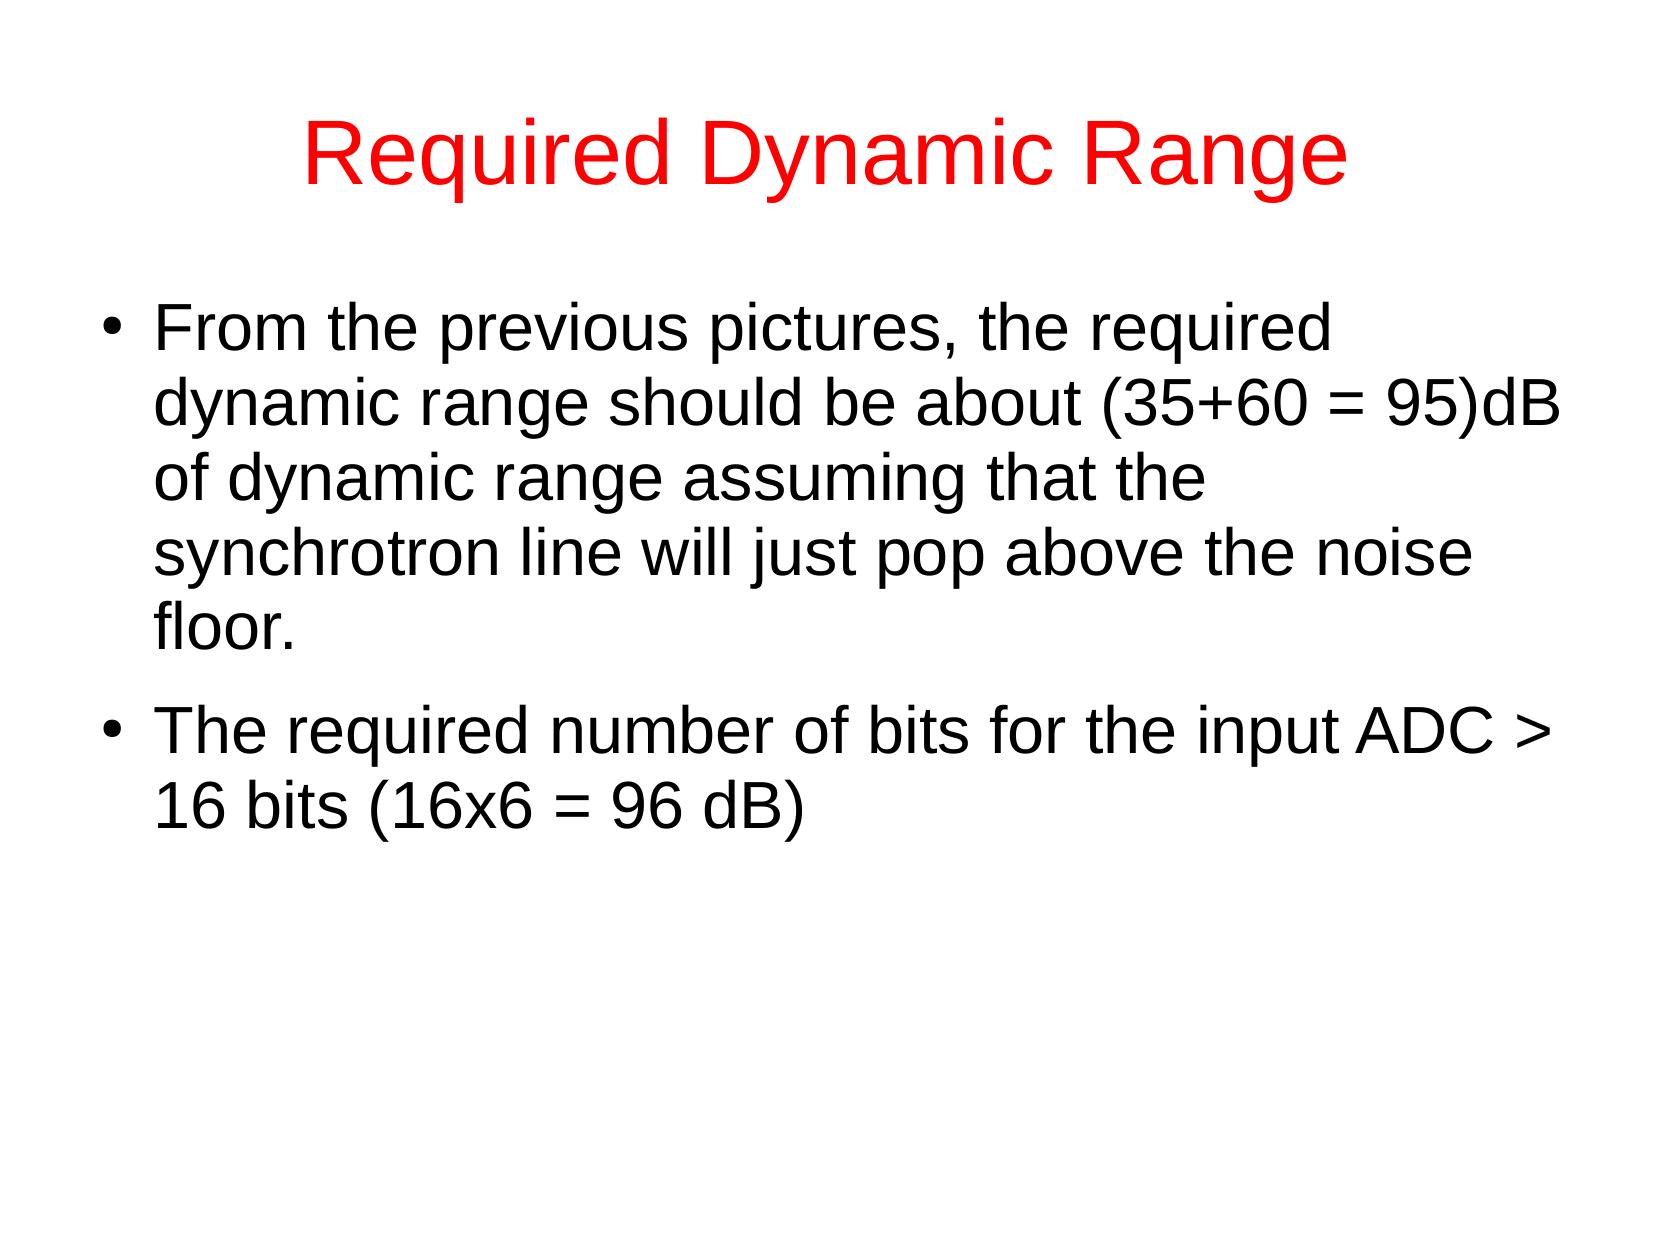

# Required Dynamic Range
From the previous pictures, the required dynamic range should be about (35+60 = 95)dB of dynamic range assuming that the synchrotron line will just pop above the noise floor.
The required number of bits for the input ADC > 16 bits (16x6 = 96 dB)